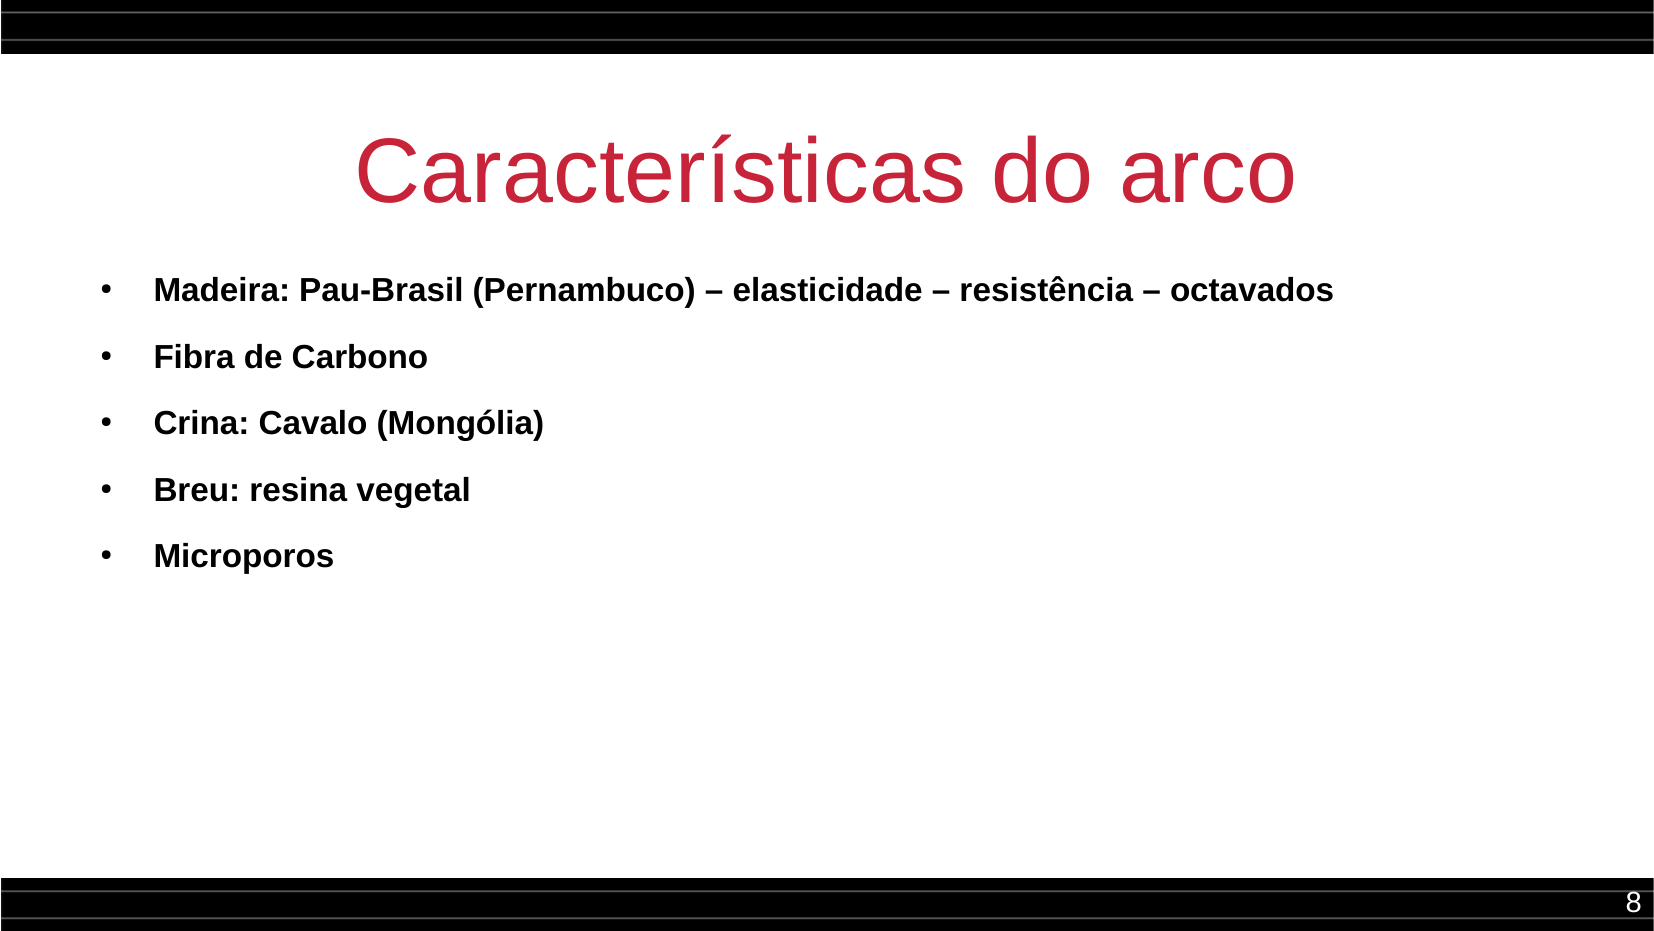

# Características do arco
Madeira: Pau-Brasil (Pernambuco) – elasticidade – resistência – octavados
Fibra de Carbono
Crina: Cavalo (Mongólia)
Breu: resina vegetal
Microporos